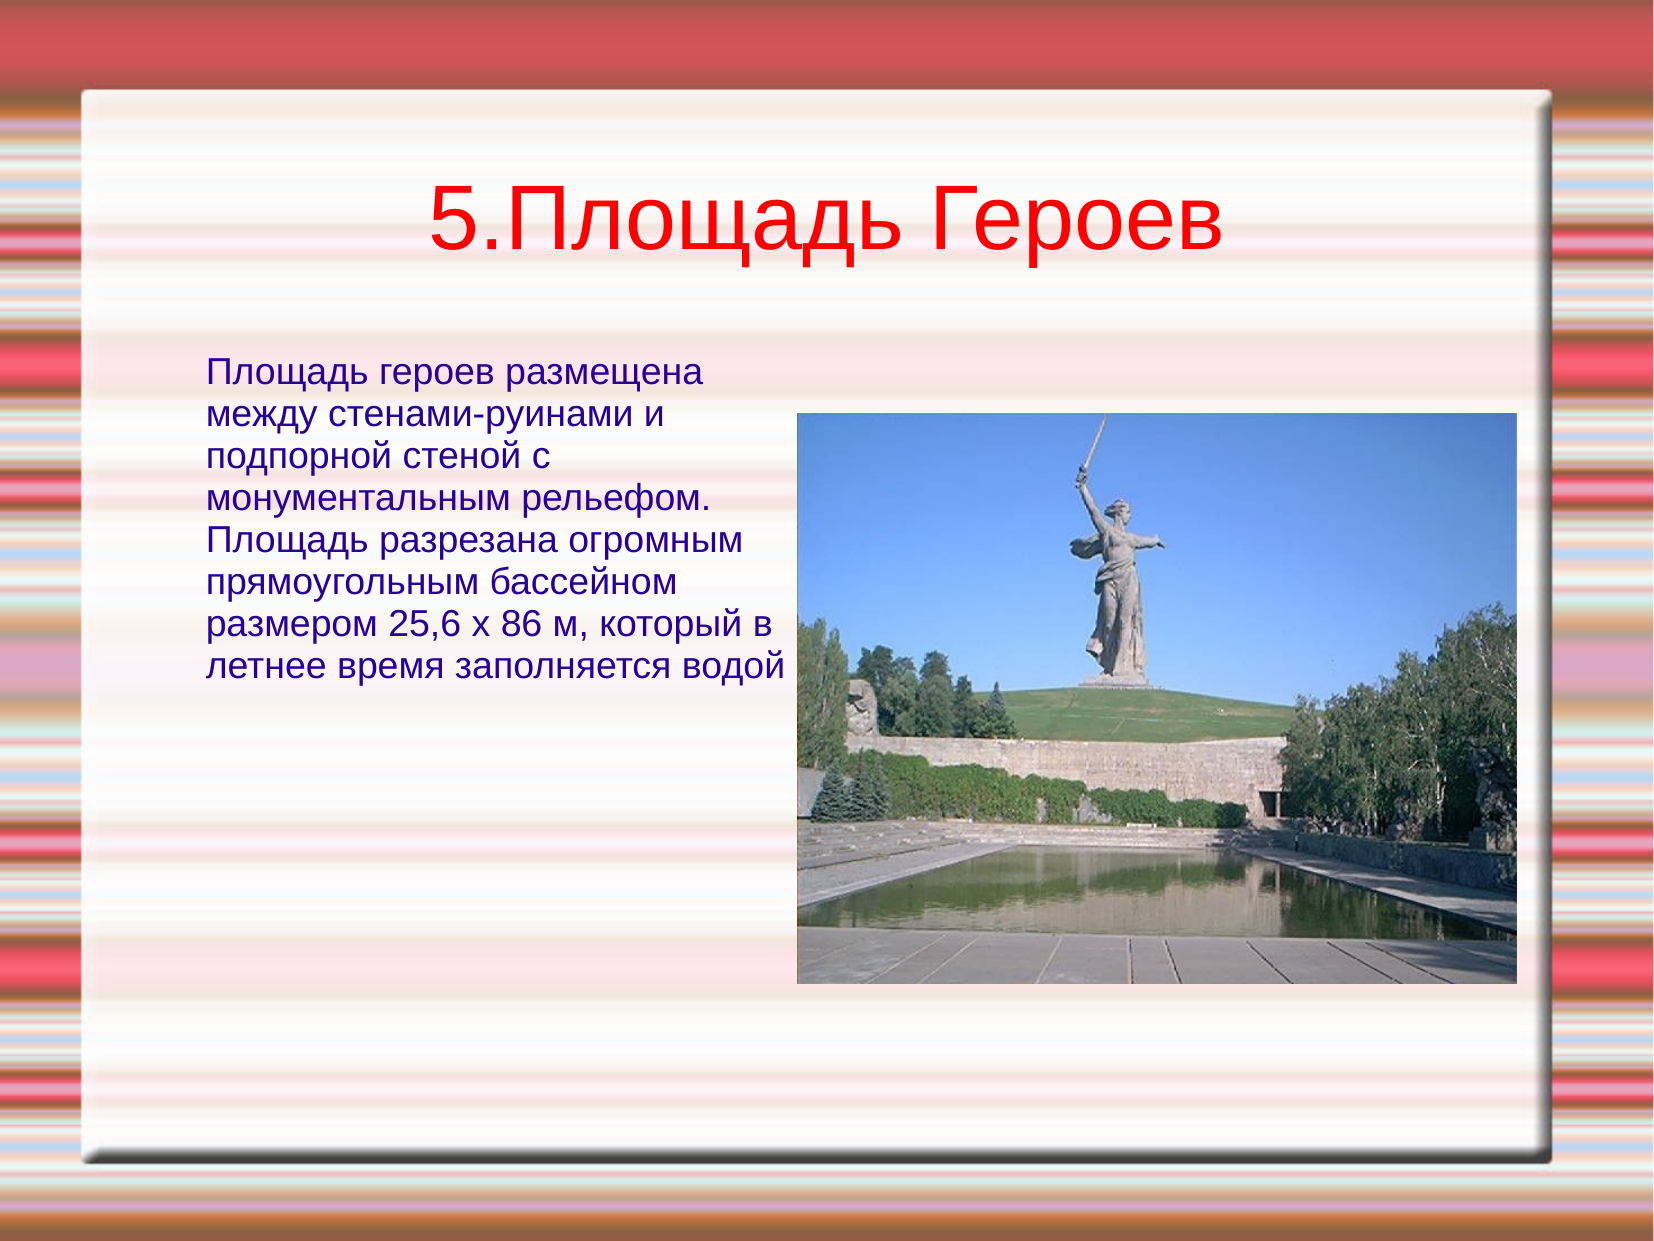

# 5.Площадь Героев
Площадь героев размещена между стенами-руинами и подпорной стеной с монументальным рельефом. Площадь разрезана огромным прямоугольным бассейном размером 25,6 х 86 м, который в летнее время заполняется водой